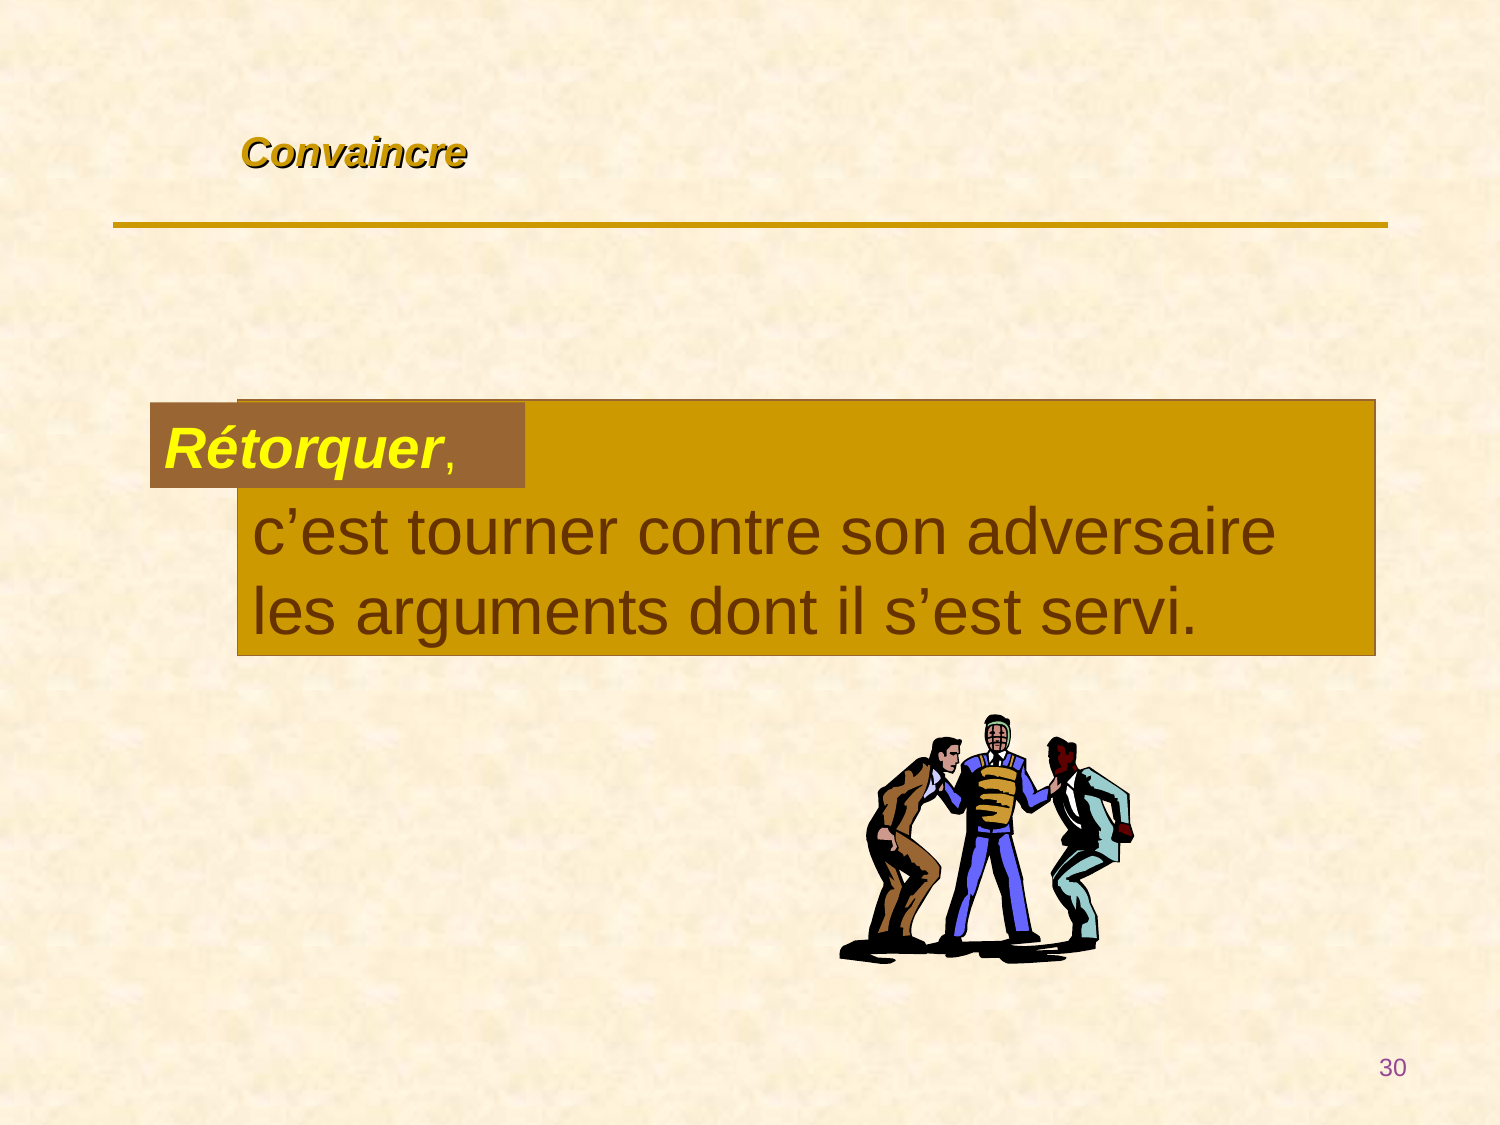

Convaincre
…,
c’est tourner contre son adversaire les arguments dont il s’est servi.
Rétorquer,
30